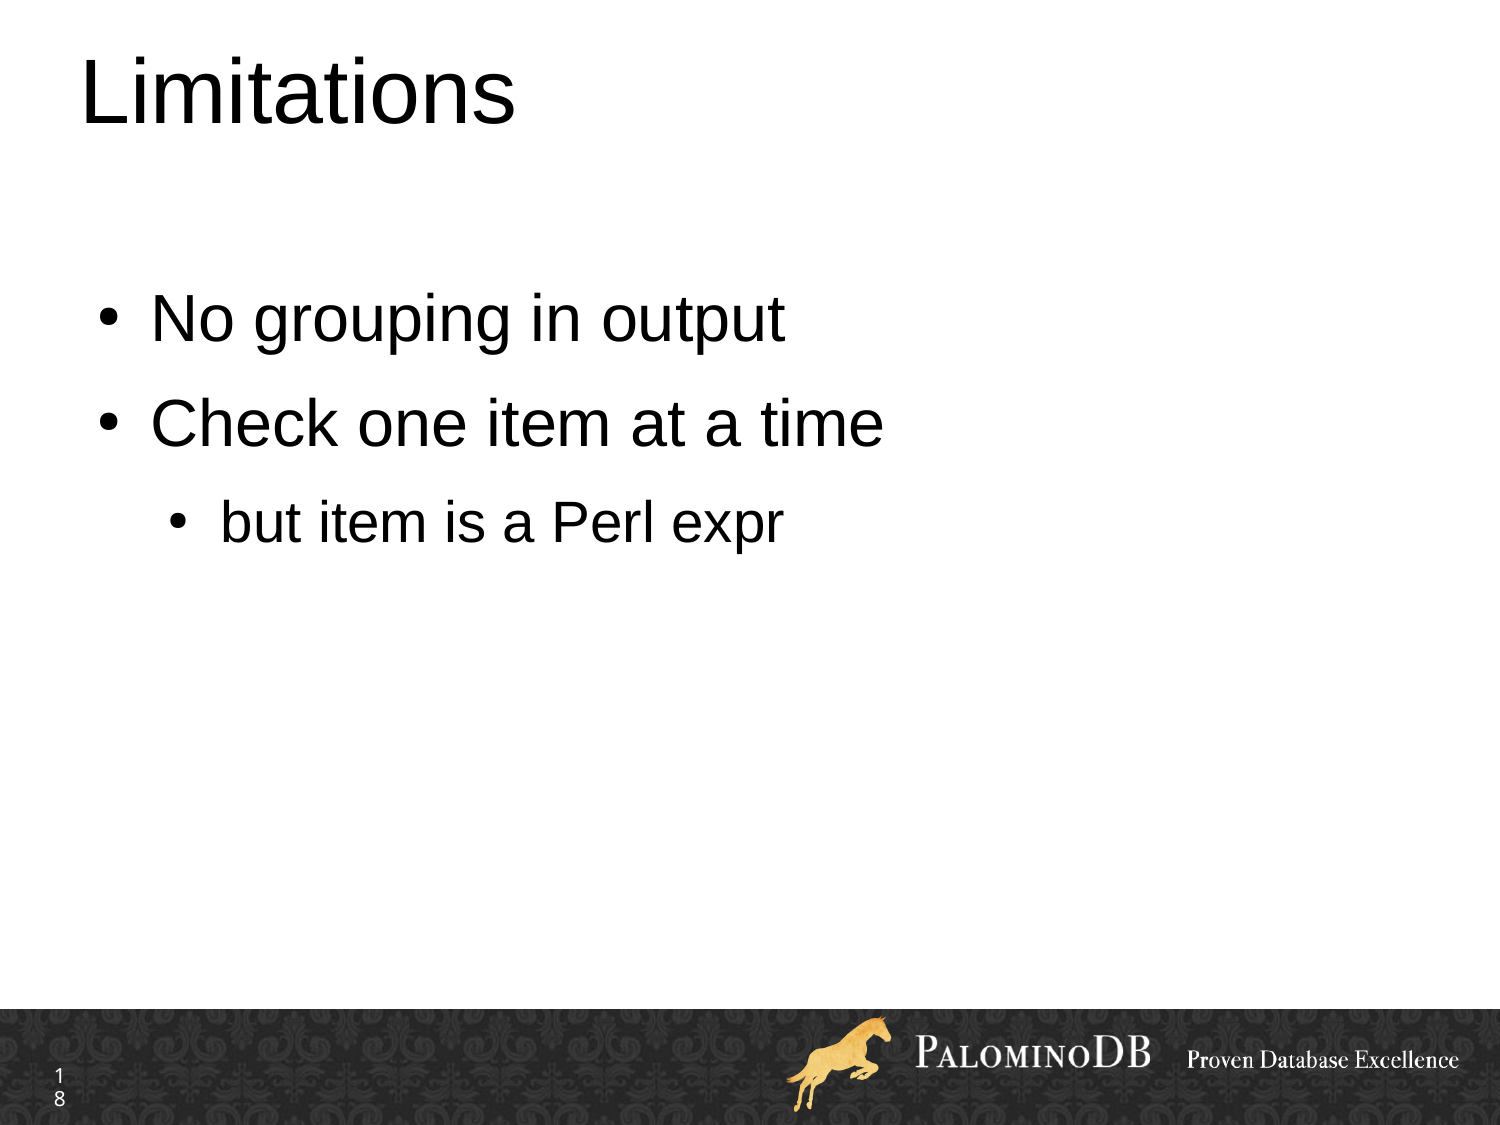

# Limitations
No grouping in output
Check one item at a time
but item is a Perl expr